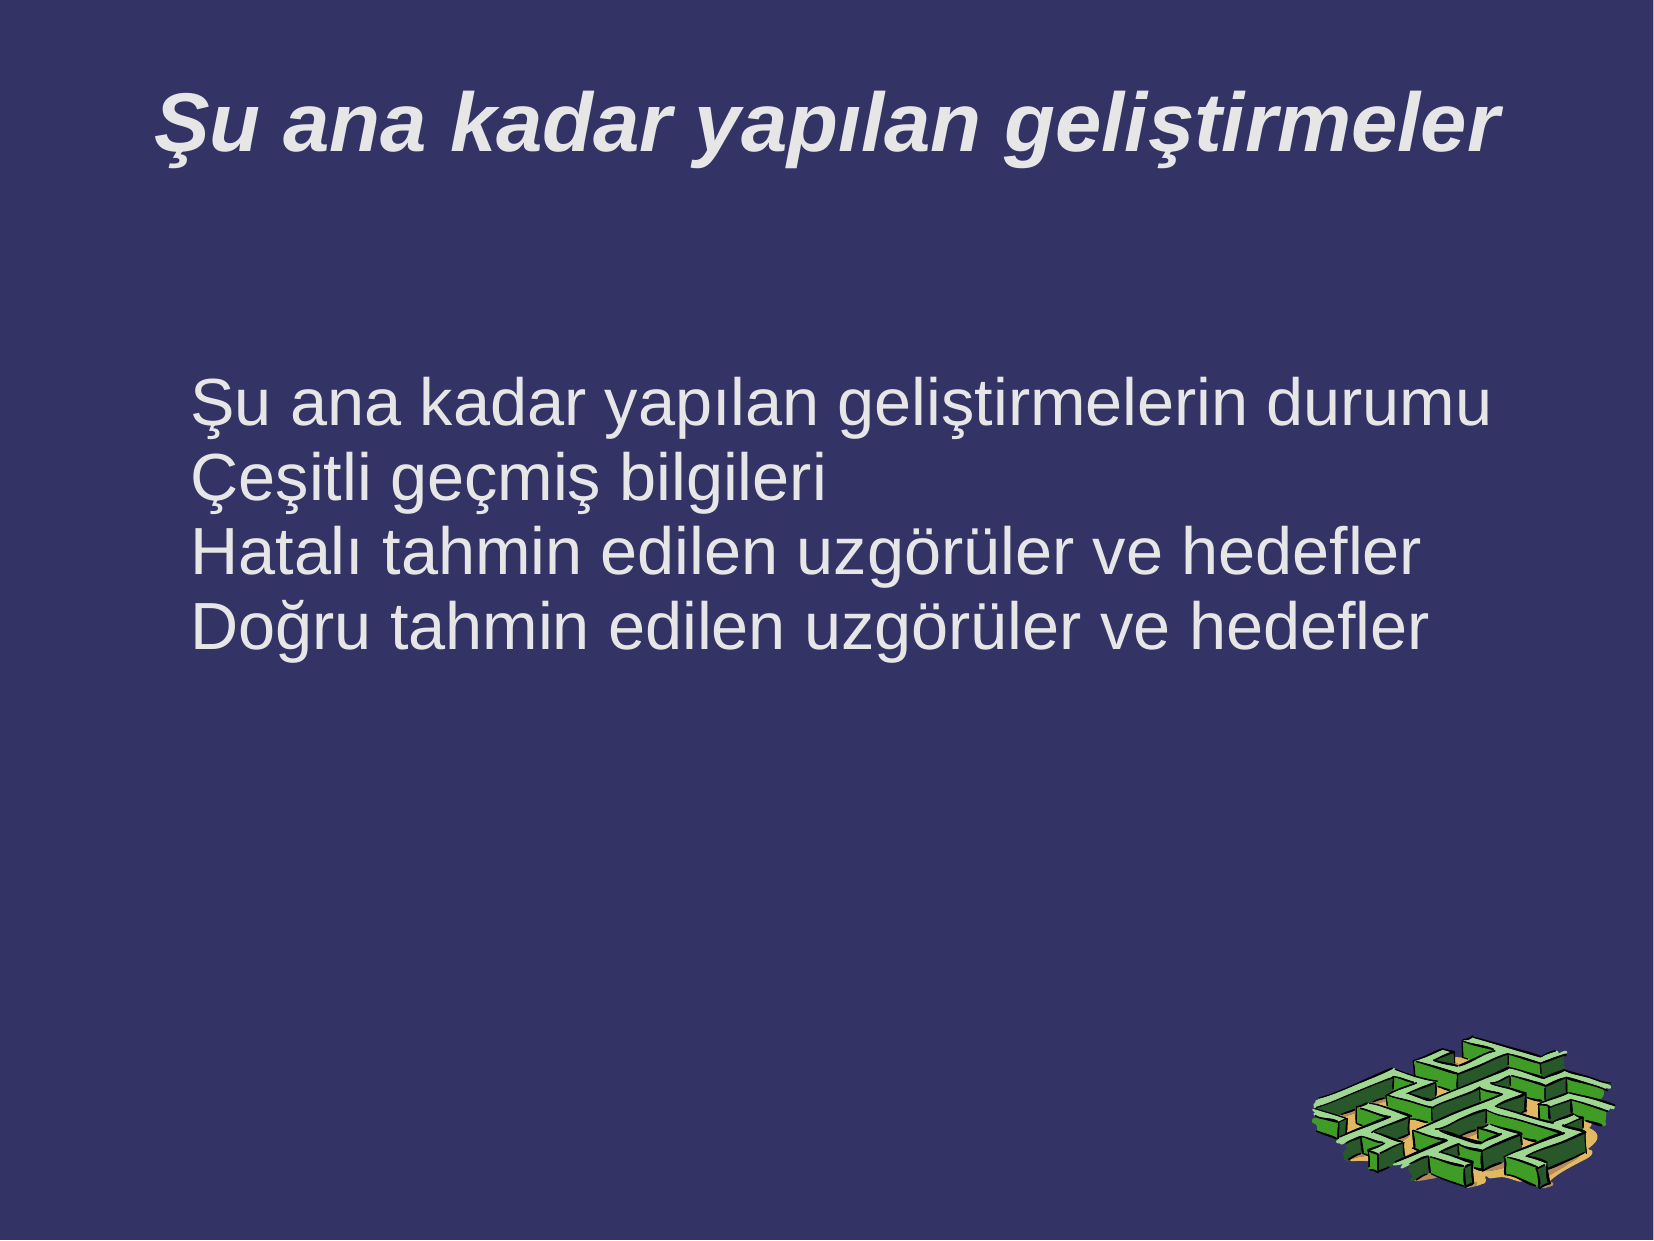

# Şu ana kadar yapılan geliştirmeler
Şu ana kadar yapılan geliştirmelerin durumu
Çeşitli geçmiş bilgileri
Hatalı tahmin edilen uzgörüler ve hedefler
Doğru tahmin edilen uzgörüler ve hedefler